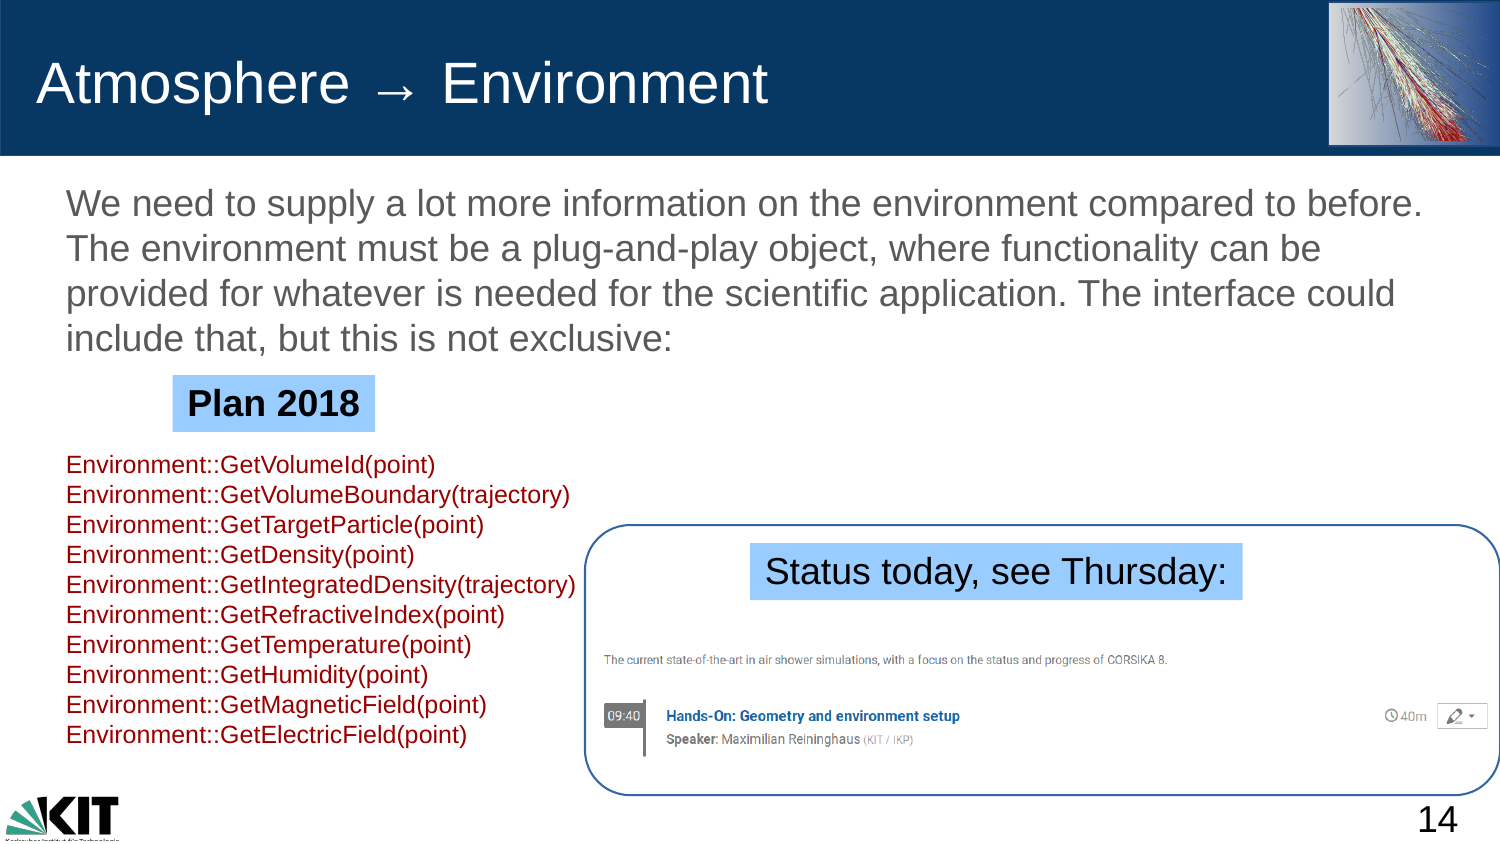

Atmosphere → Environment
We need to supply a lot more information on the environment compared to before. The environment must be a plug-and-play object, where functionality can be provided for whatever is needed for the scientific application. The interface could include that, but this is not exclusive:
Environment::GetVolumeId(point)
Environment::GetVolumeBoundary(trajectory)
Environment::GetTargetParticle(point)
Environment::GetDensity(point)
Environment::GetIntegratedDensity(trajectory)
Environment::GetRefractiveIndex(point)
Environment::GetTemperature(point)
Environment::GetHumidity(point)
Environment::GetMagneticField(point)
Environment::GetElectricField(point)
Plan 2018
Status today, see Thursday: